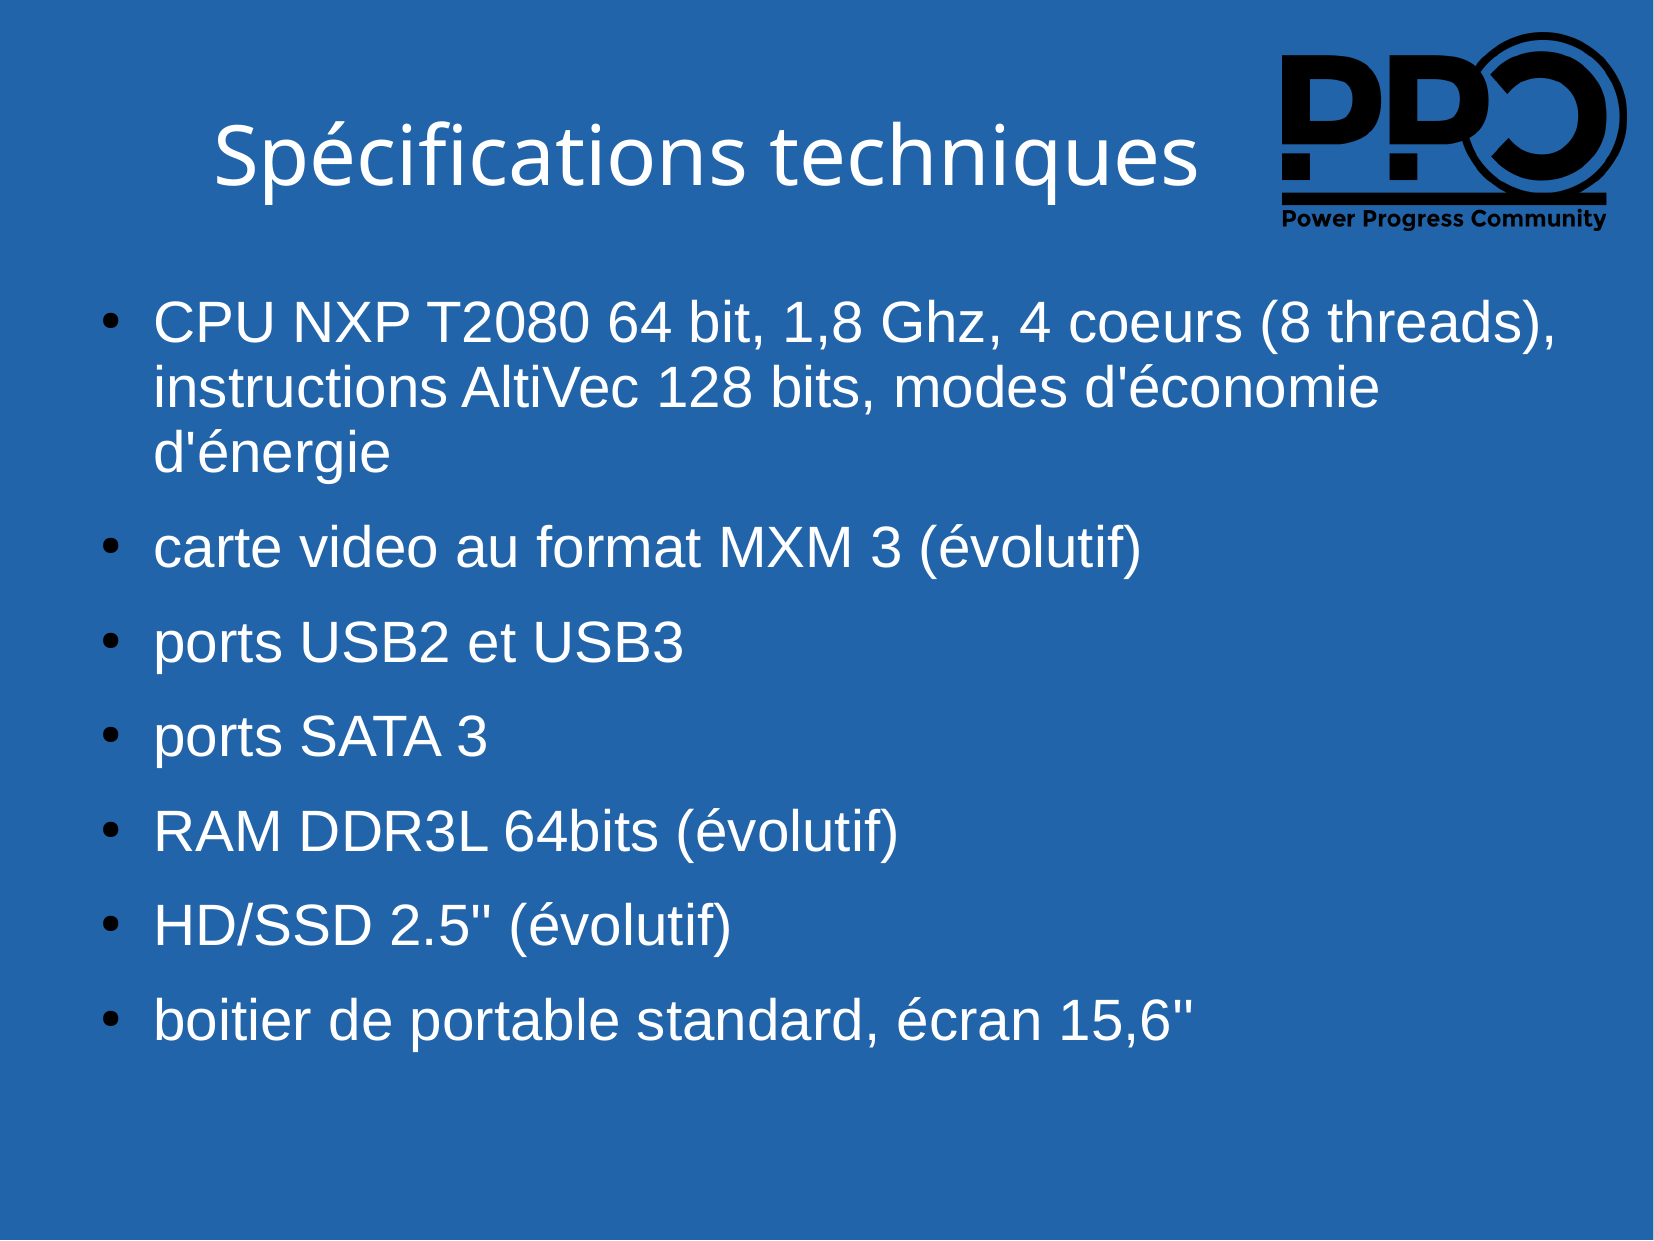

# Spécifications techniques
CPU NXP T2080 64 bit, 1,8 Ghz, 4 coeurs (8 threads), instructions AltiVec 128 bits, modes d'économie d'énergie
carte video au format MXM 3 (évolutif)
ports USB2 et USB3
ports SATA 3
RAM DDR3L 64bits (évolutif)
HD/SSD 2.5'' (évolutif)
boitier de portable standard, écran 15,6''